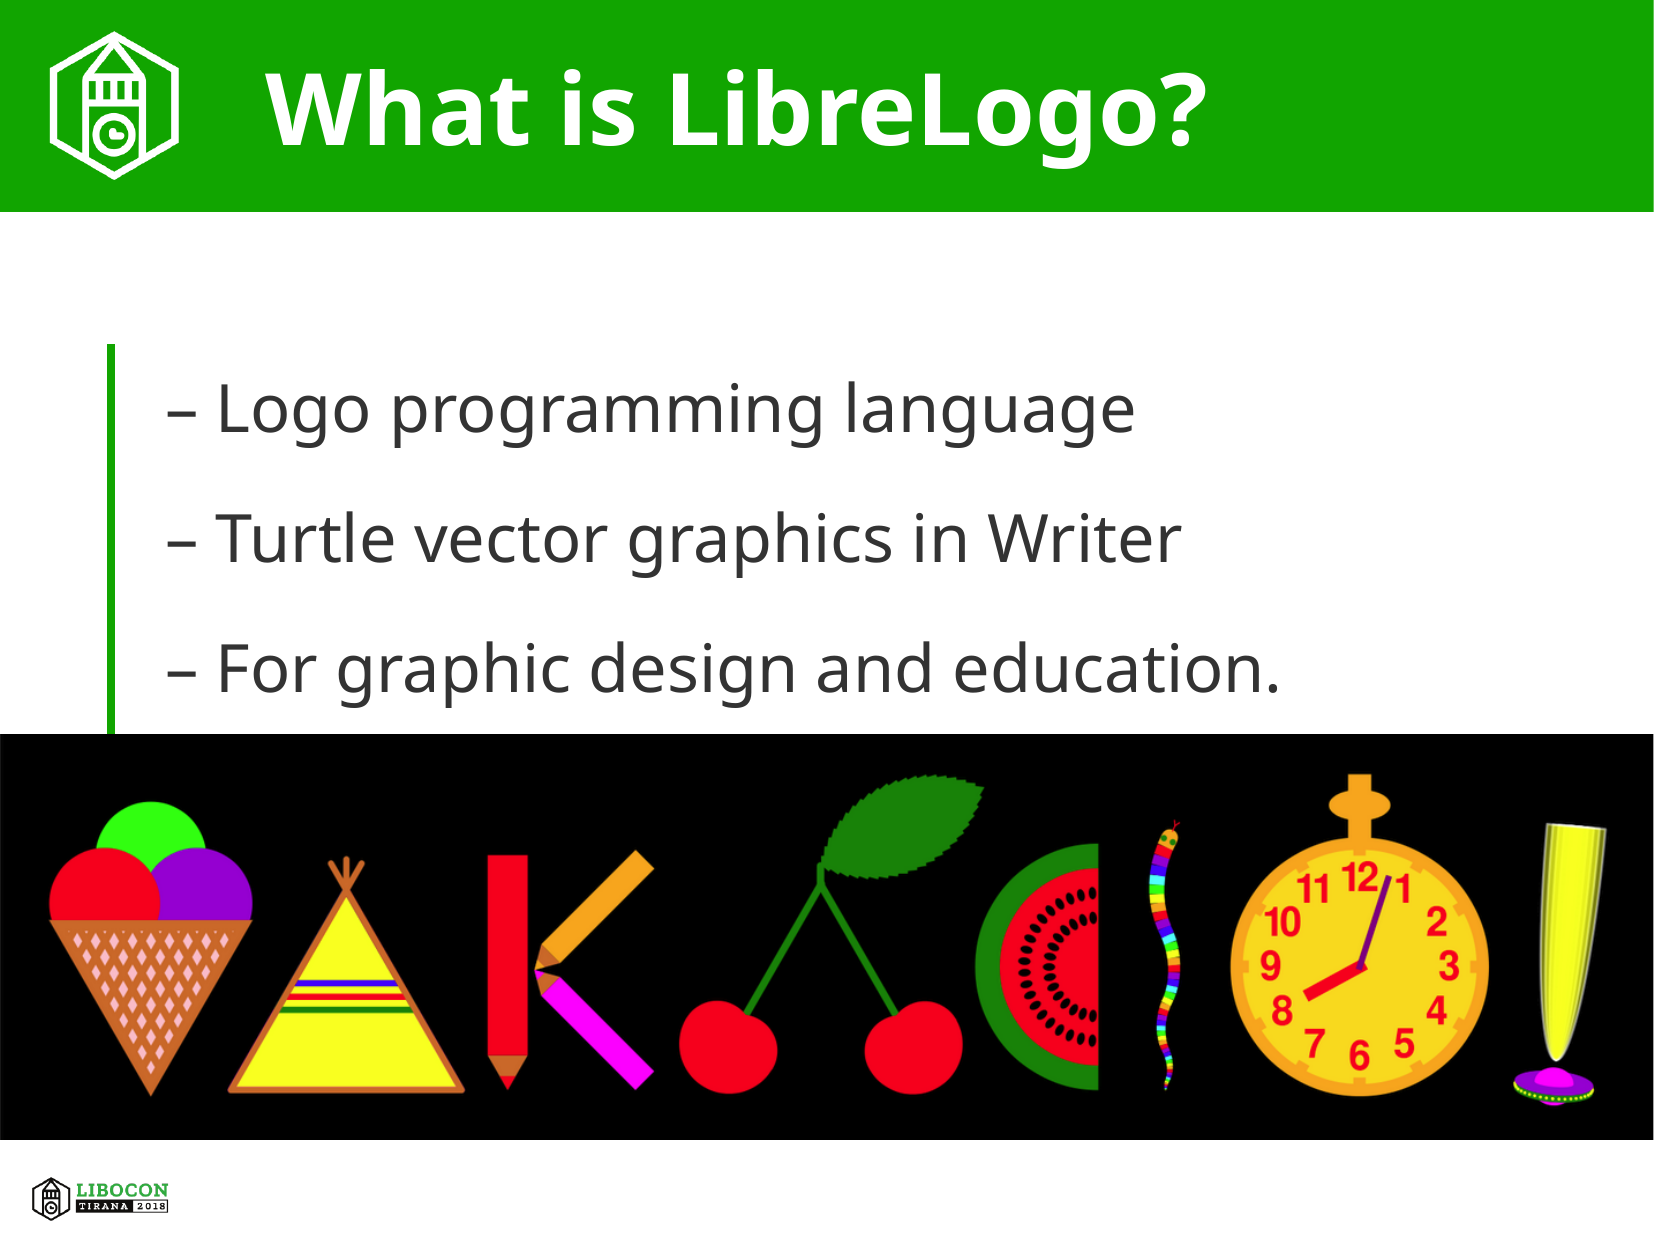

# What is LibreLogo?
– Logo programming language
– Turtle vector graphics in Writer
– For graphic design and education.